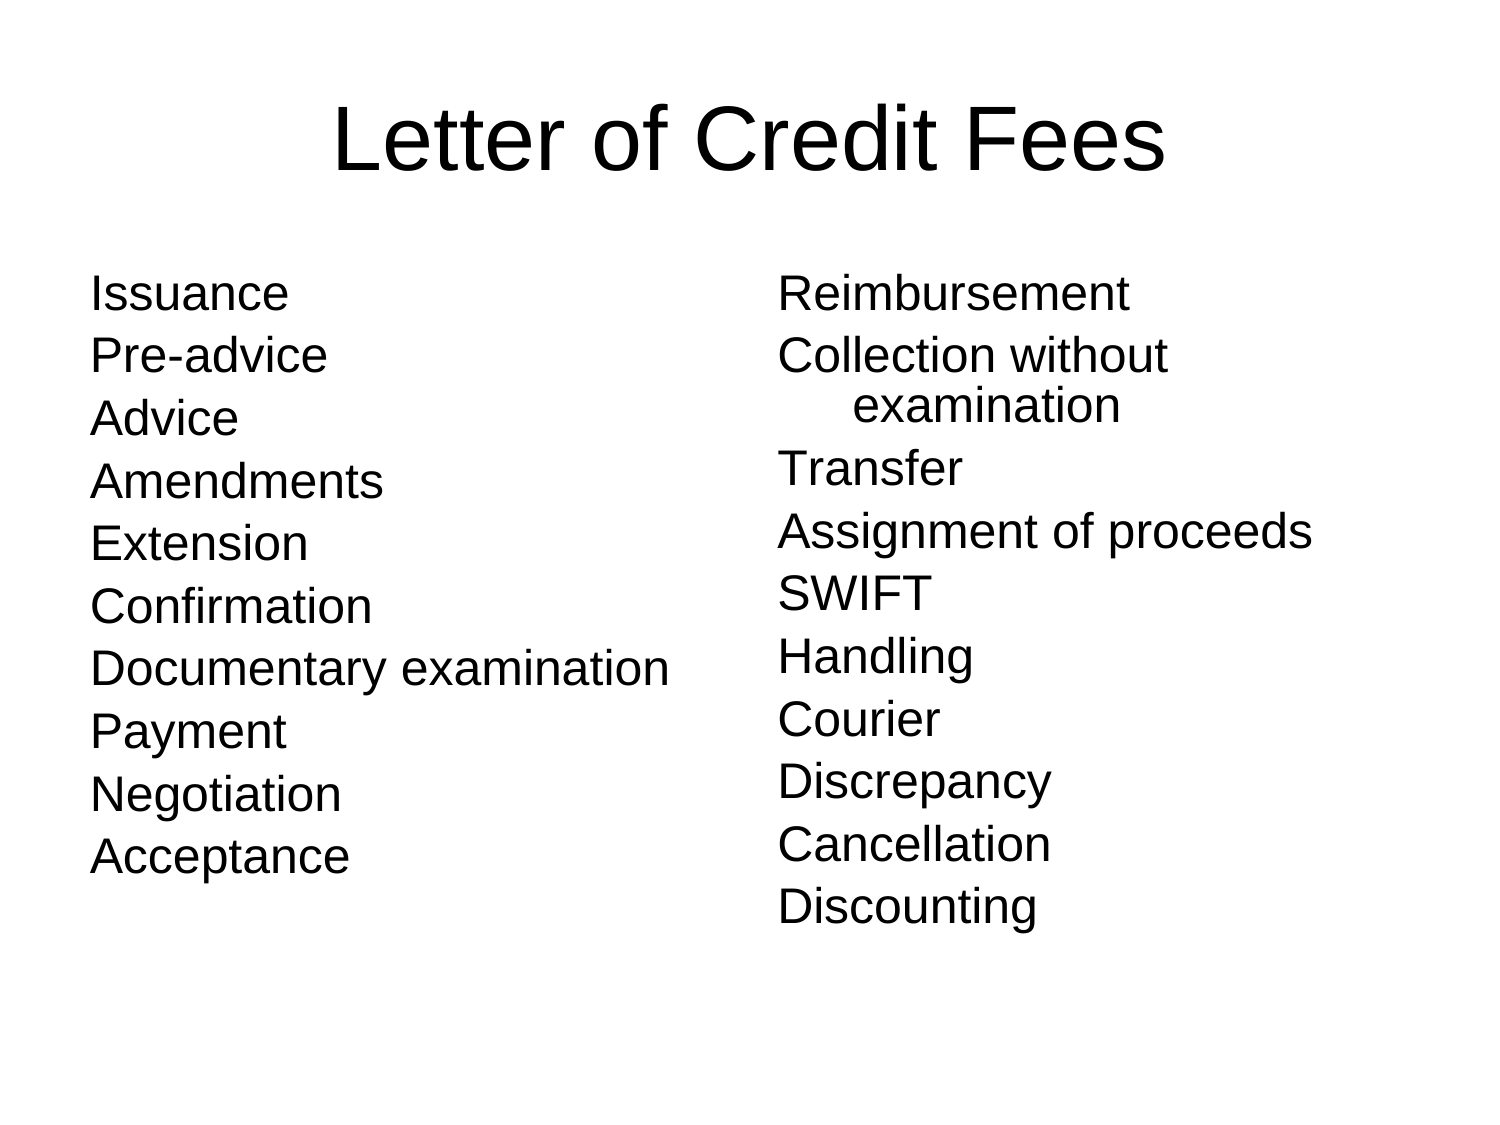

# Letter of Credit Fees
Issuance
Pre-advice
Advice
Amendments
Extension
Confirmation
Documentary examination
Payment
Negotiation
Acceptance
Reimbursement
Collection without examination
Transfer
Assignment of proceeds
SWIFT
Handling
Courier
Discrepancy
Cancellation
Discounting